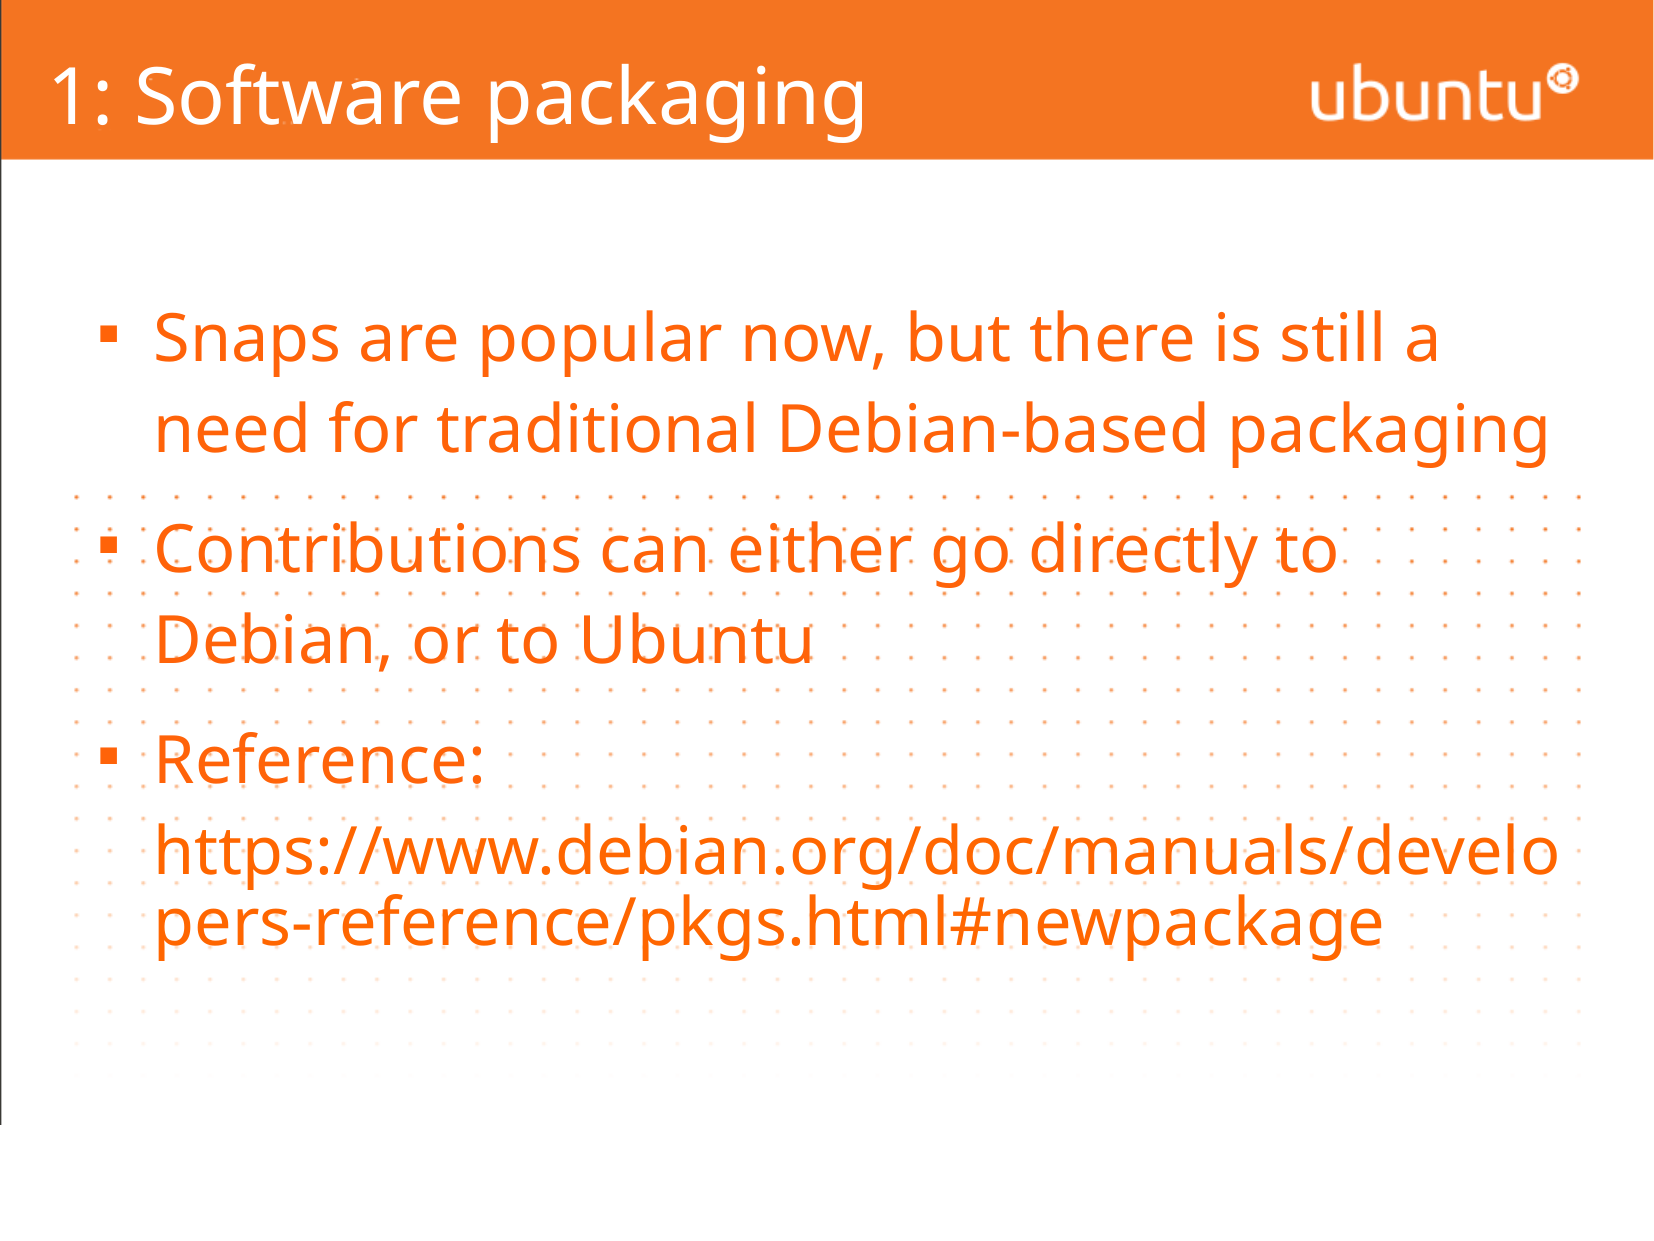

# 1: Software packaging
Snaps are popular now, but there is still a need for traditional Debian-based packaging
Contributions can either go directly to Debian, or to Ubuntu
Reference: https://www.debian.org/doc/manuals/developers-reference/pkgs.html#newpackage